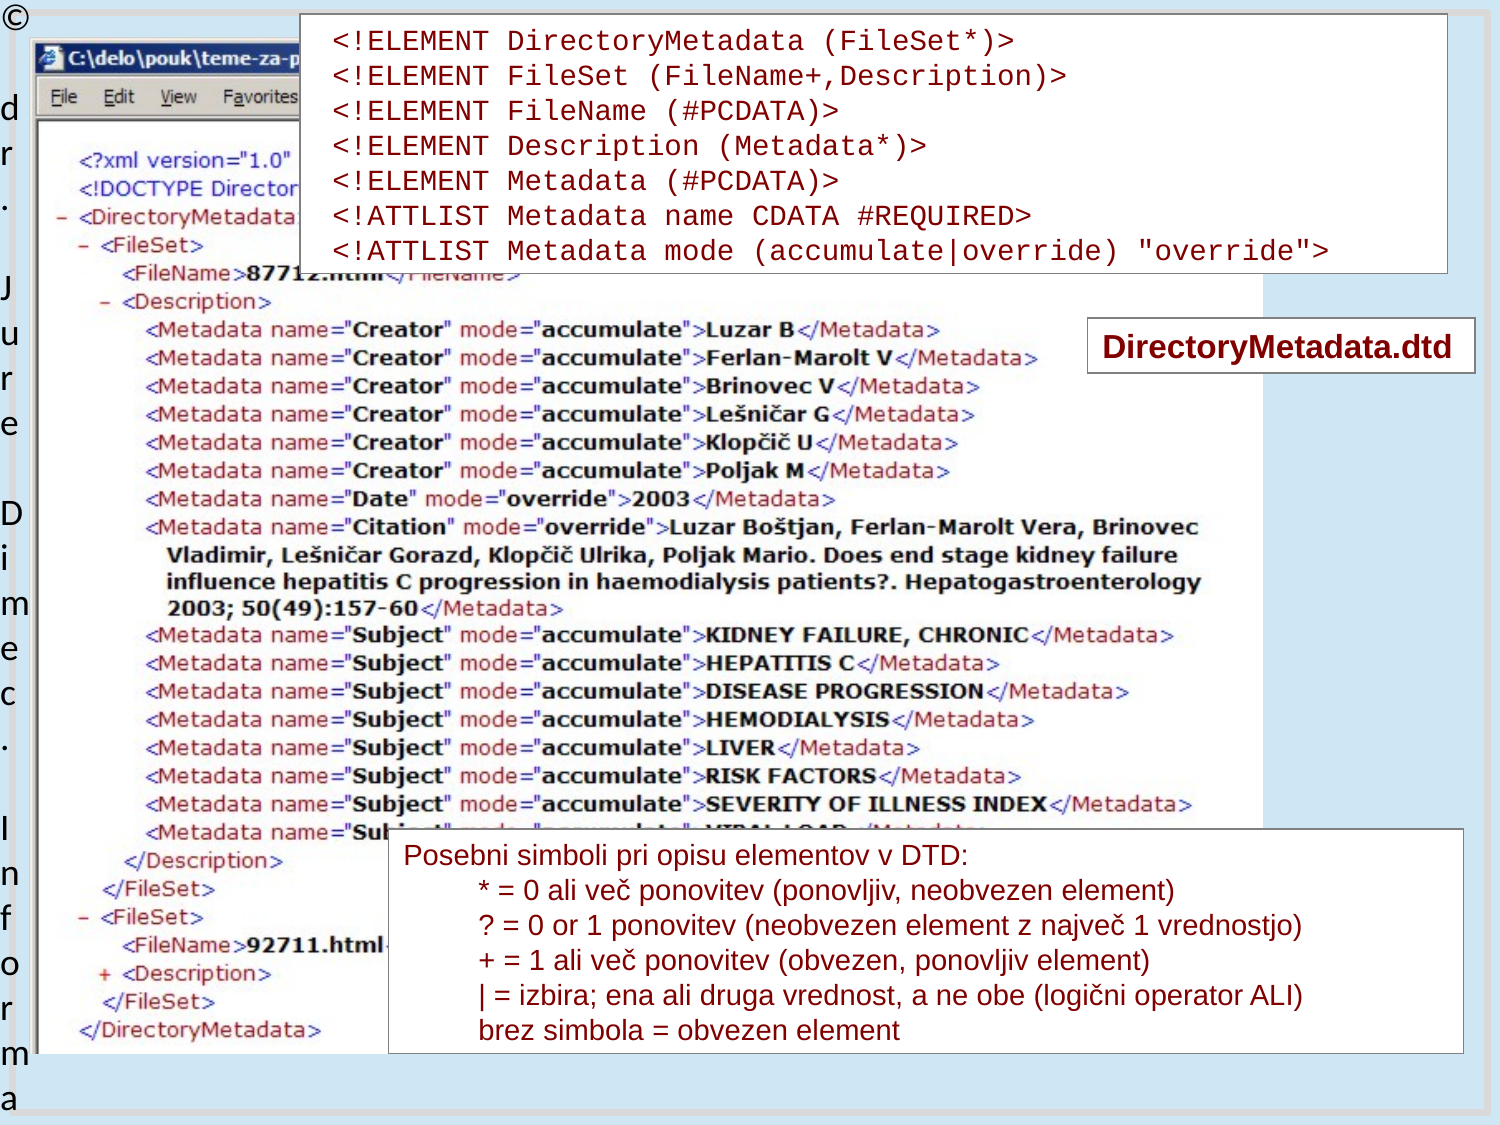

© dr. Jure Dimec. Informacijski viri na Internetu (2012 / 13). Označevalni jeziki 2.
 <!ELEMENT DirectoryMetadata (FileSet*)>
 <!ELEMENT FileSet (FileName+,Description)>
 <!ELEMENT FileName (#PCDATA)>
 <!ELEMENT Description (Metadata*)>
 <!ELEMENT Metadata (#PCDATA)>
 <!ATTLIST Metadata name CDATA #REQUIRED>
 <!ATTLIST Metadata mode (accumulate|override) "override">
DirectoryMetadata.dtd
Posebni simboli pri opisu elementov v DTD:
	* = 0 ali več ponovitev (ponovljiv, neobvezen element)
	? = 0 or 1 ponovitev (neobvezen element z največ 1 vrednostjo)
	+ = 1 ali več ponovitev (obvezen, ponovljiv element)
	| = izbira; ena ali druga vrednost, a ne obe (logični operator ALI)
	brez simbola = obvezen element